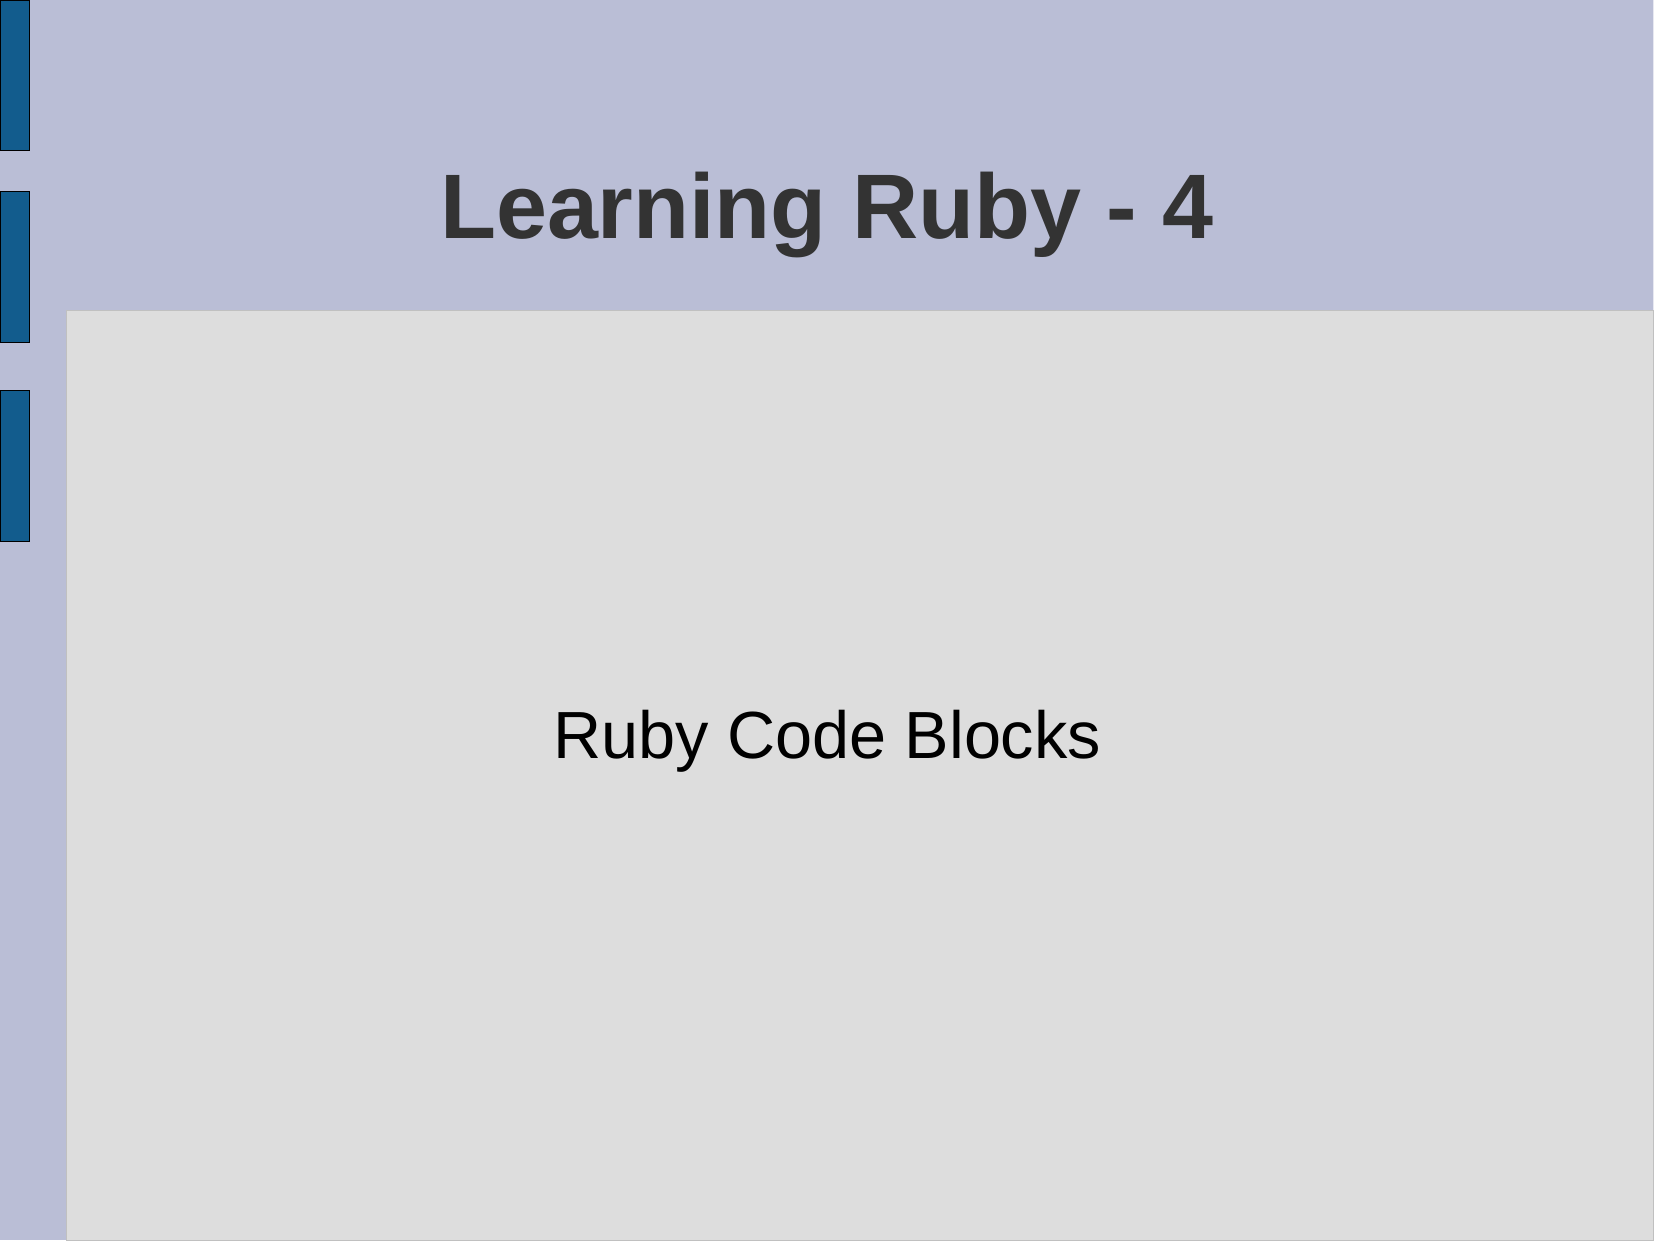

# Learning Ruby - 4
Ruby Code Blocks